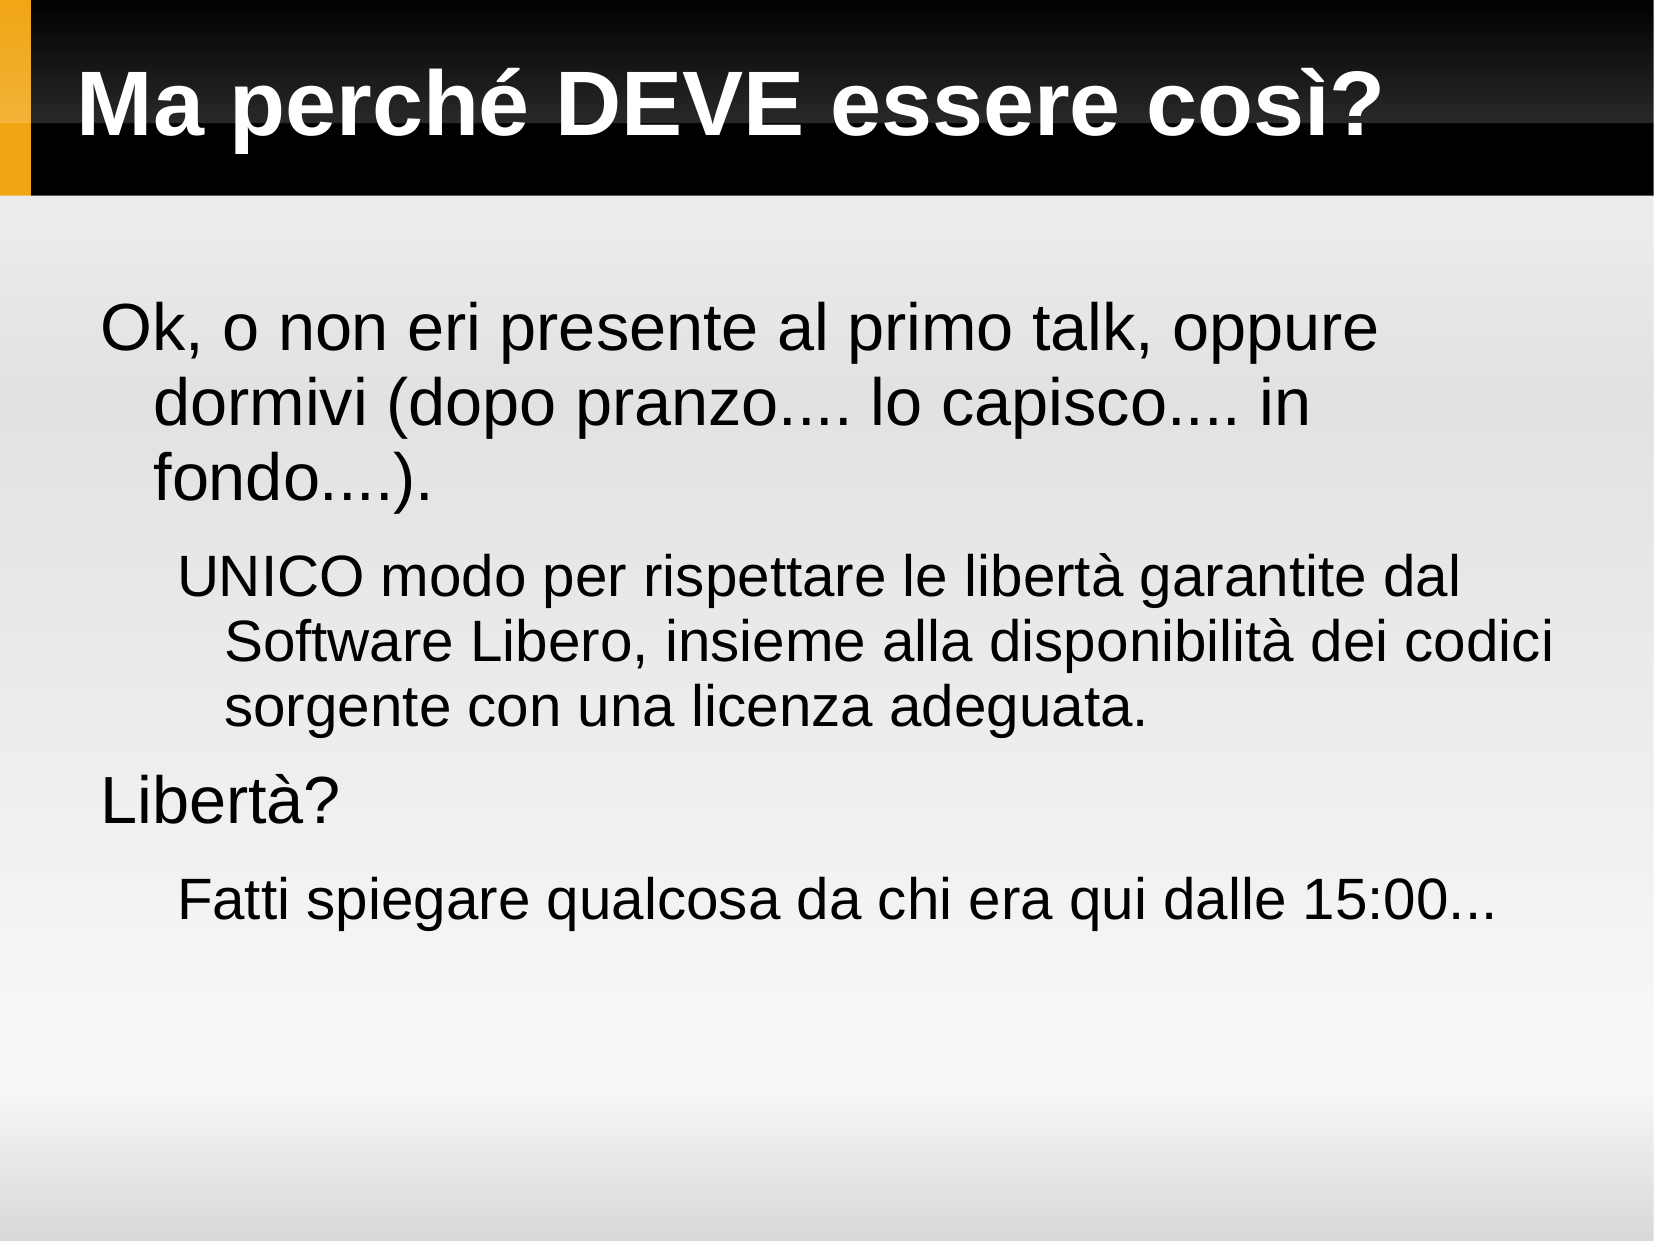

# Ma perché DEVE essere così?
Ok, o non eri presente al primo talk, oppure dormivi (dopo pranzo.... lo capisco.... in fondo....).
UNICO modo per rispettare le libertà garantite dal Software Libero, insieme alla disponibilità dei codici sorgente con una licenza adeguata.
Libertà?
Fatti spiegare qualcosa da chi era qui dalle 15:00...